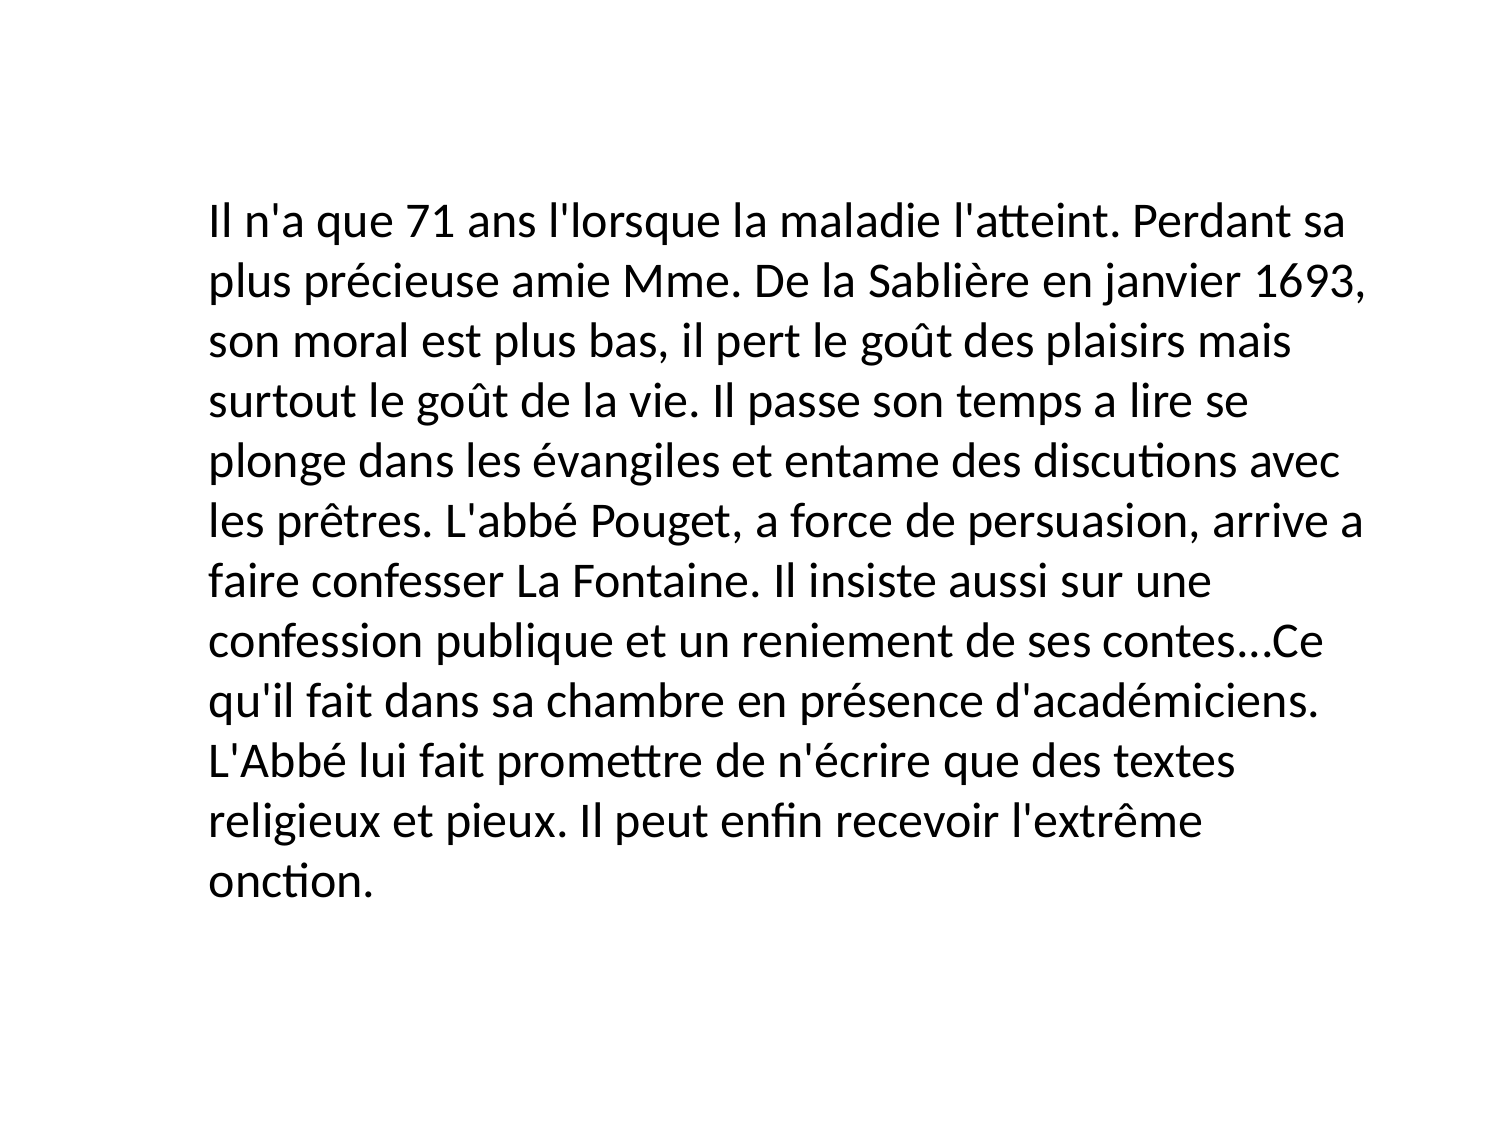

Il n'a que 71 ans l'lorsque la maladie l'atteint. Perdant sa plus précieuse amie Mme. De la Sablière en janvier 1693, son moral est plus bas, il pert le goût des plaisirs mais surtout le goût de la vie. Il passe son temps a lire se plonge dans les évangiles et entame des discutions avec les prêtres. L'abbé Pouget, a force de persuasion, arrive a faire confesser La Fontaine. Il insiste aussi sur une confession publique et un reniement de ses contes...Ce qu'il fait dans sa chambre en présence d'académiciens. L'Abbé lui fait promettre de n'écrire que des textes religieux et pieux. Il peut enfin recevoir l'extrême onction.